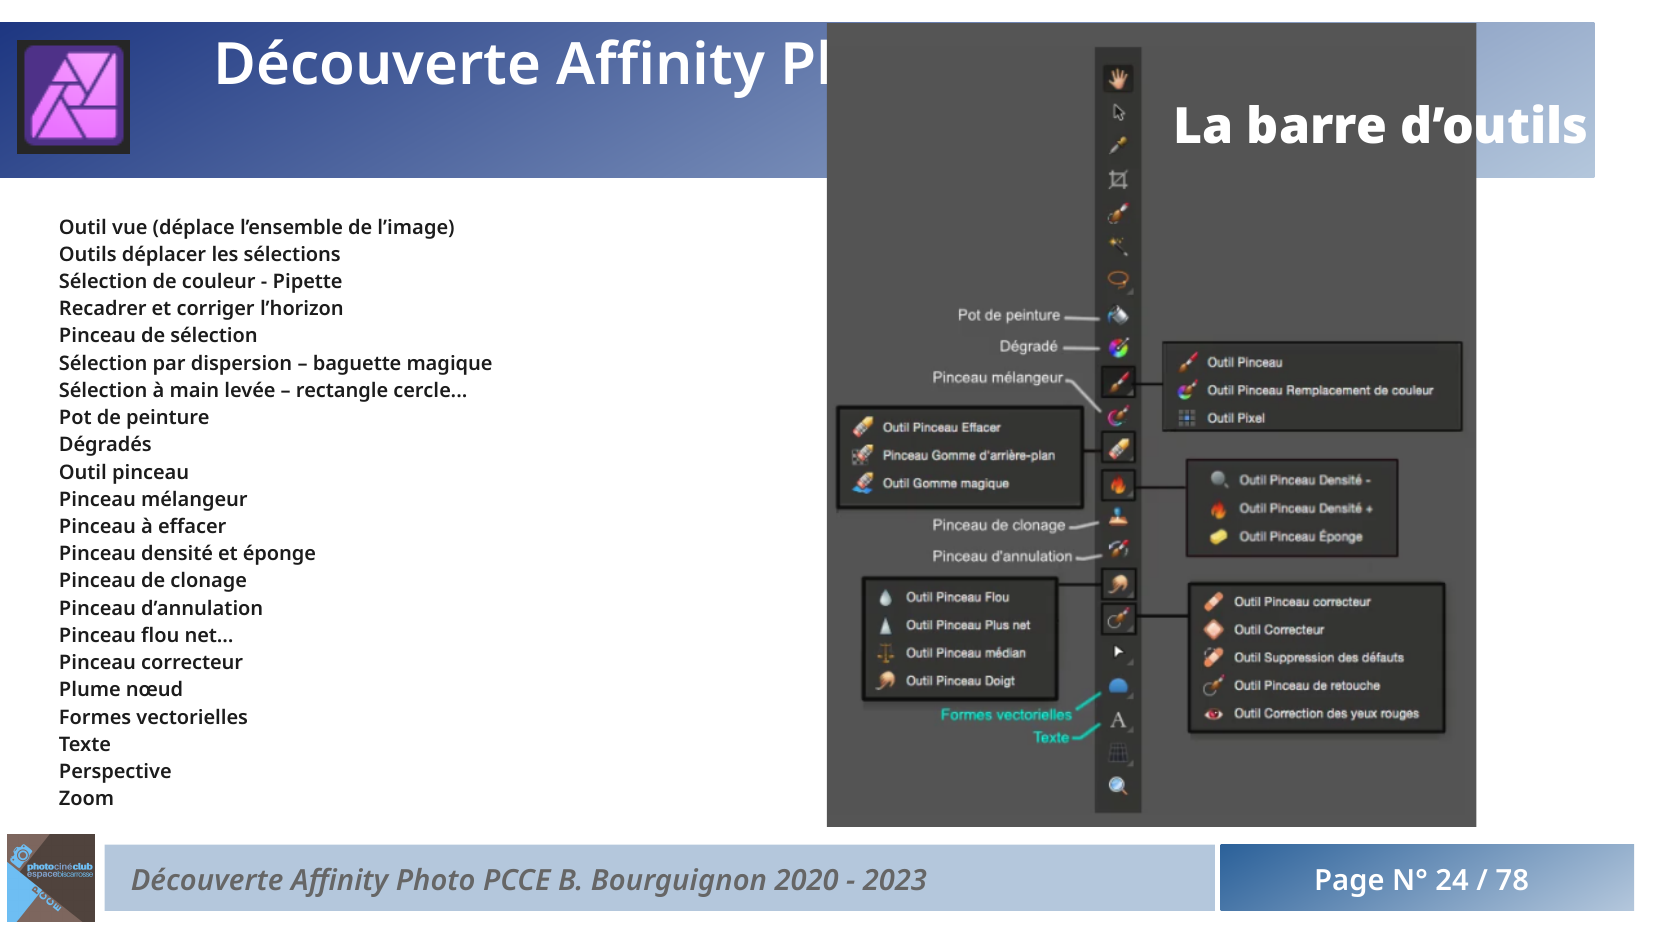

La barre d’outils
# Outil vue (déplace l’ensemble de l’image)
Outils déplacer les sélections
Sélection de couleur - Pipette
Recadrer et corriger l’horizon
Pinceau de sélection
Sélection par dispersion – baguette magique
Sélection à main levée – rectangle cercle...
Pot de peinture
Dégradés
Outil pinceau
Pinceau mélangeur
Pinceau à effacer
Pinceau densité et éponge
Pinceau de clonage
Pinceau d’annulation
Pinceau flou net…
Pinceau correcteur
Plume nœud
Formes vectorielles
Texte
Perspective
Zoom